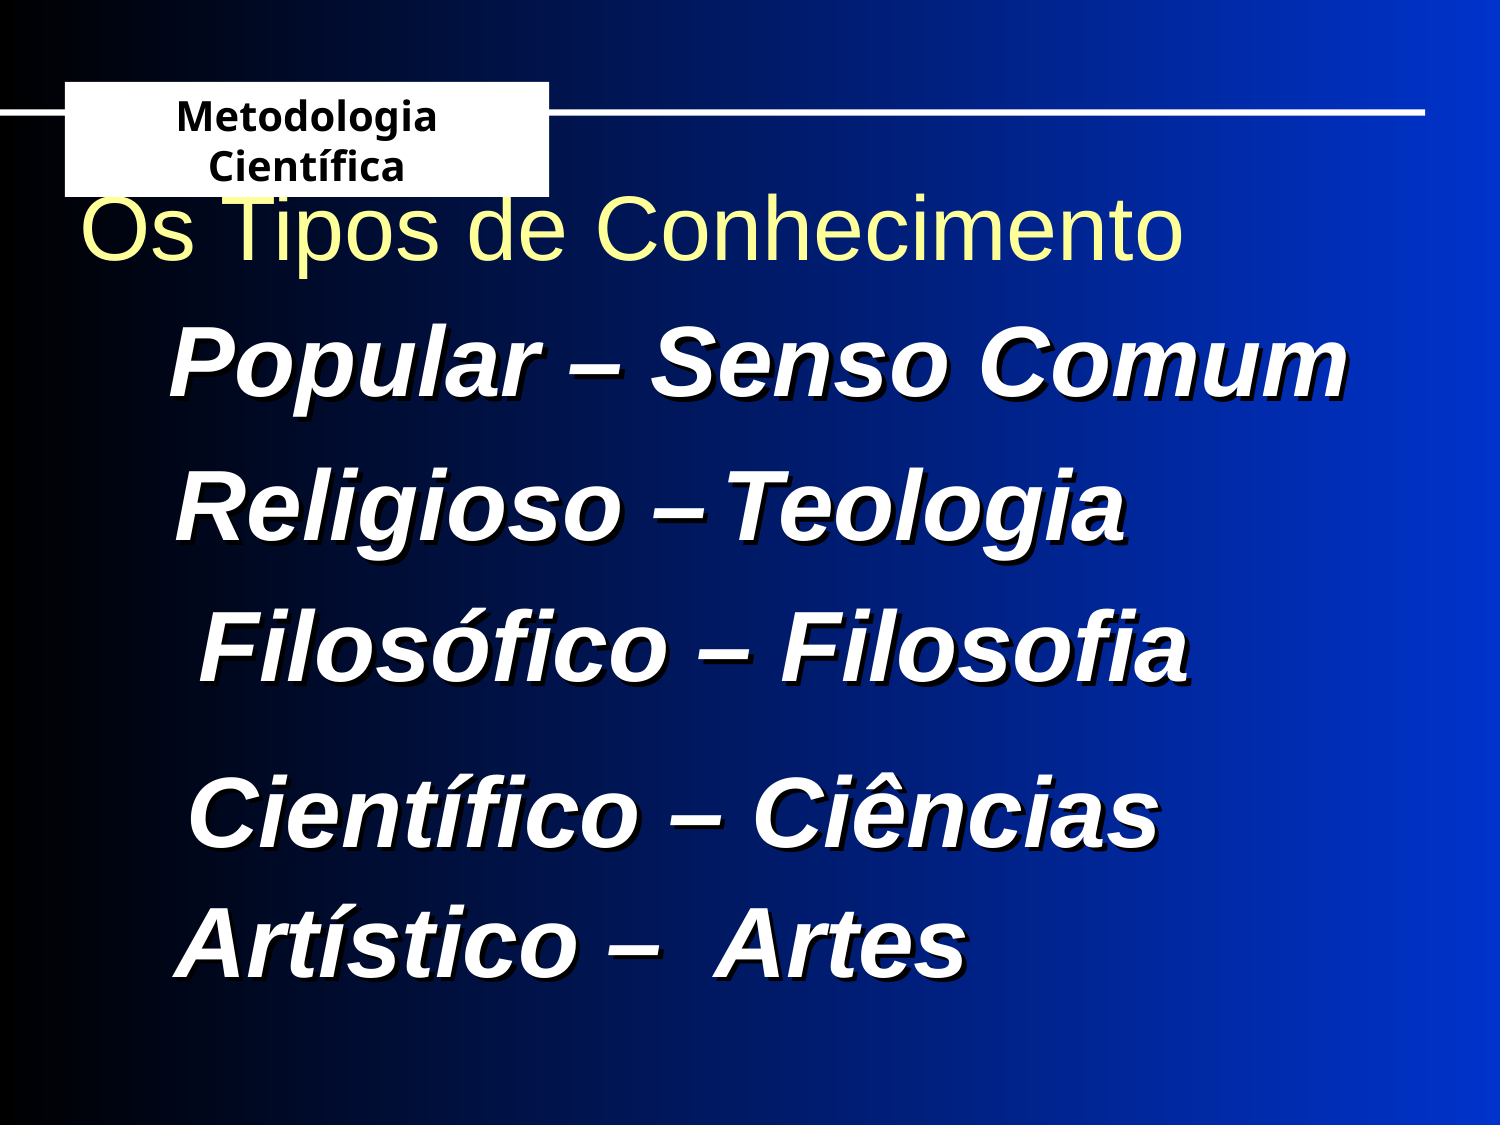

Metodologia Científica
Os Tipos de Conhecimento
Popular – Senso Comum
Religioso – Teologia
Filosófico – Filosofia
Científico – Ciências
Artístico – Artes